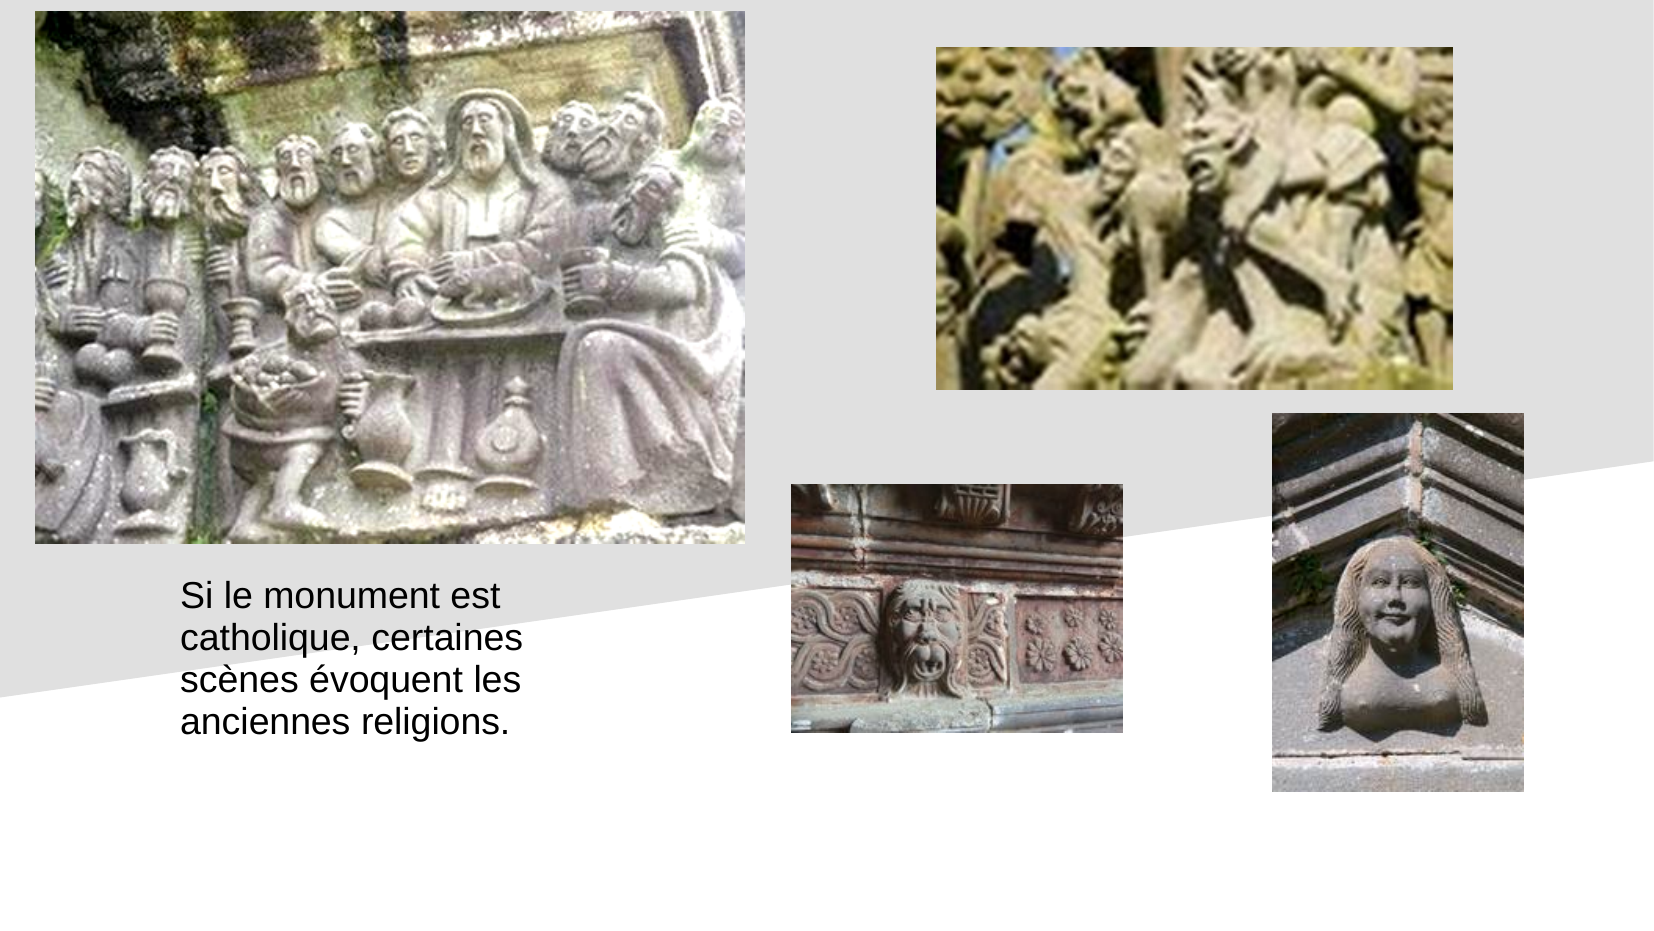

Si le monument est catholique, certaines scènes évoquent les anciennes religions.